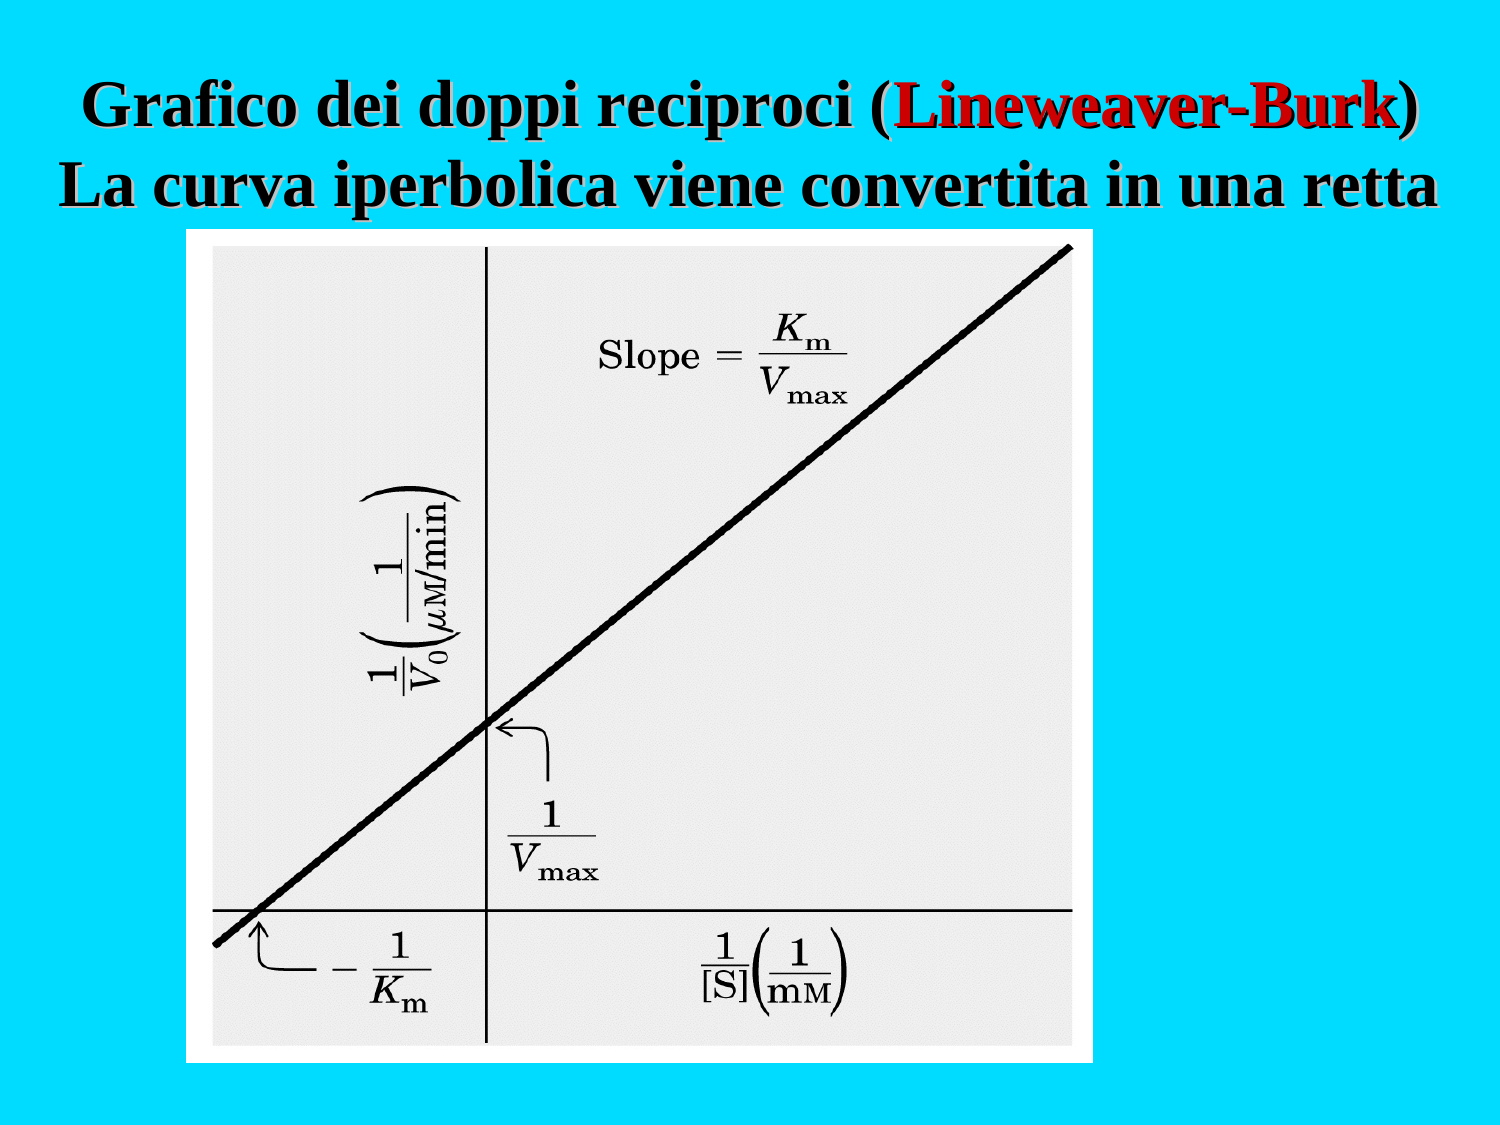

# Grafico dei doppi reciproci (Lineweaver-Burk) La curva iperbolica viene convertita in una retta